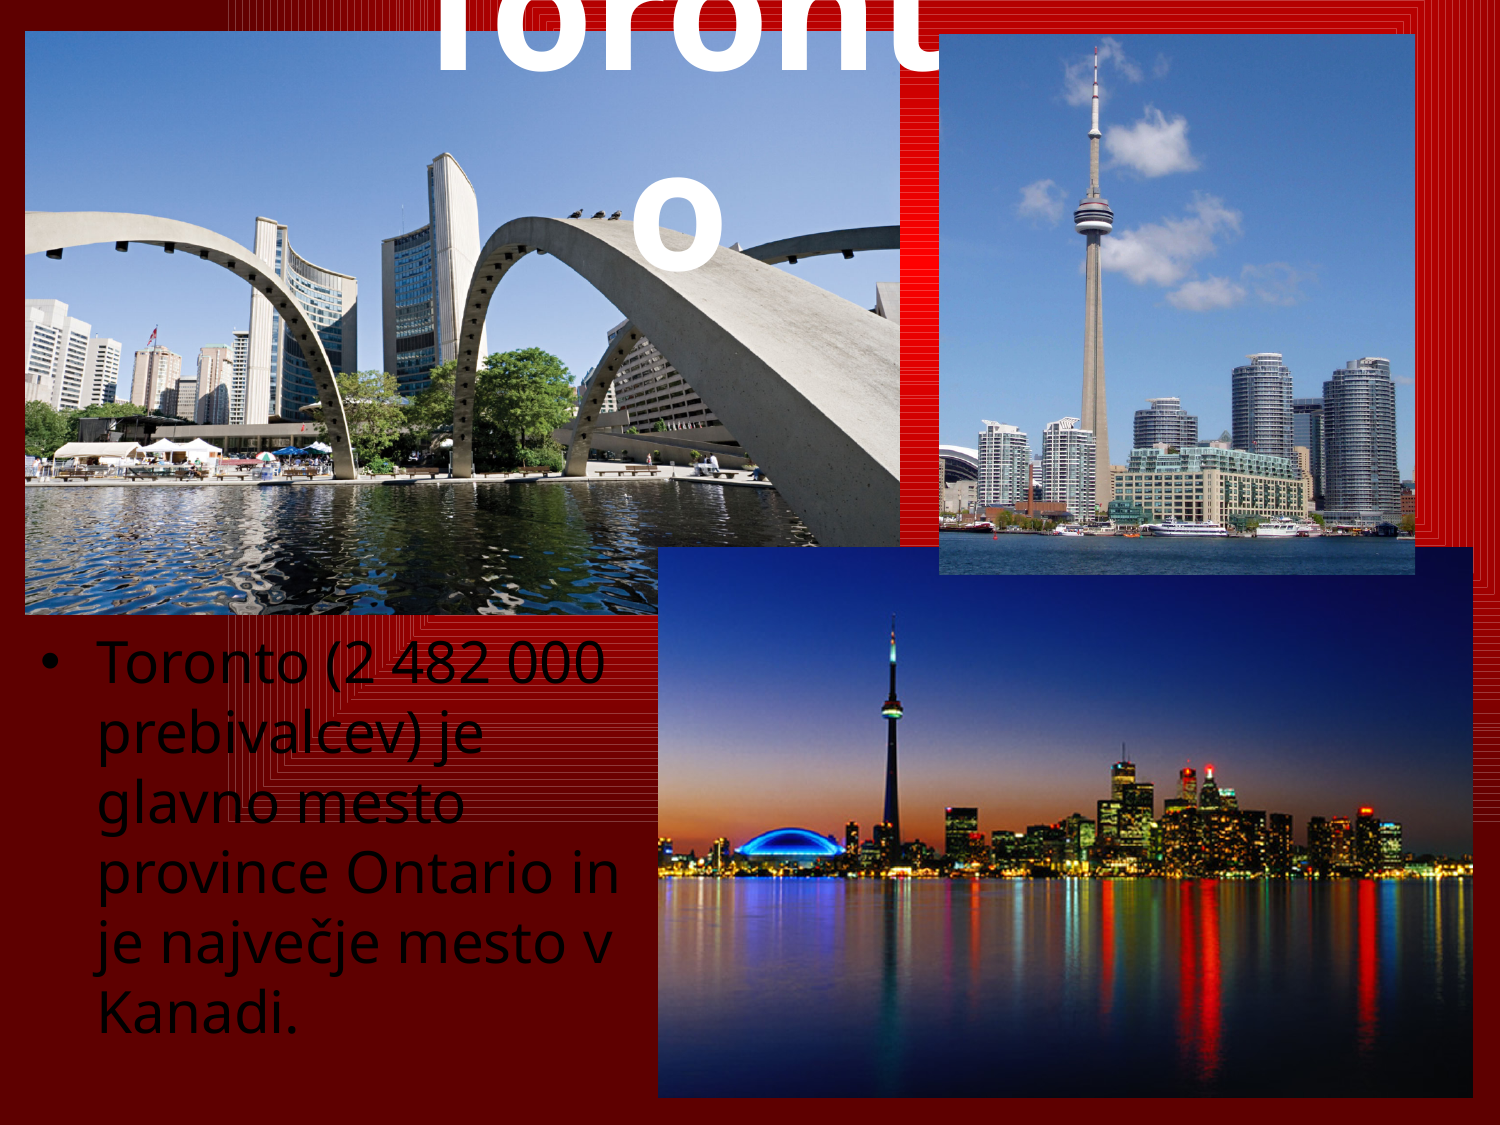

# Toronto
Toronto (2 482 000 prebivalcev) je glavno mesto province Ontario in je največje mesto v Kanadi.